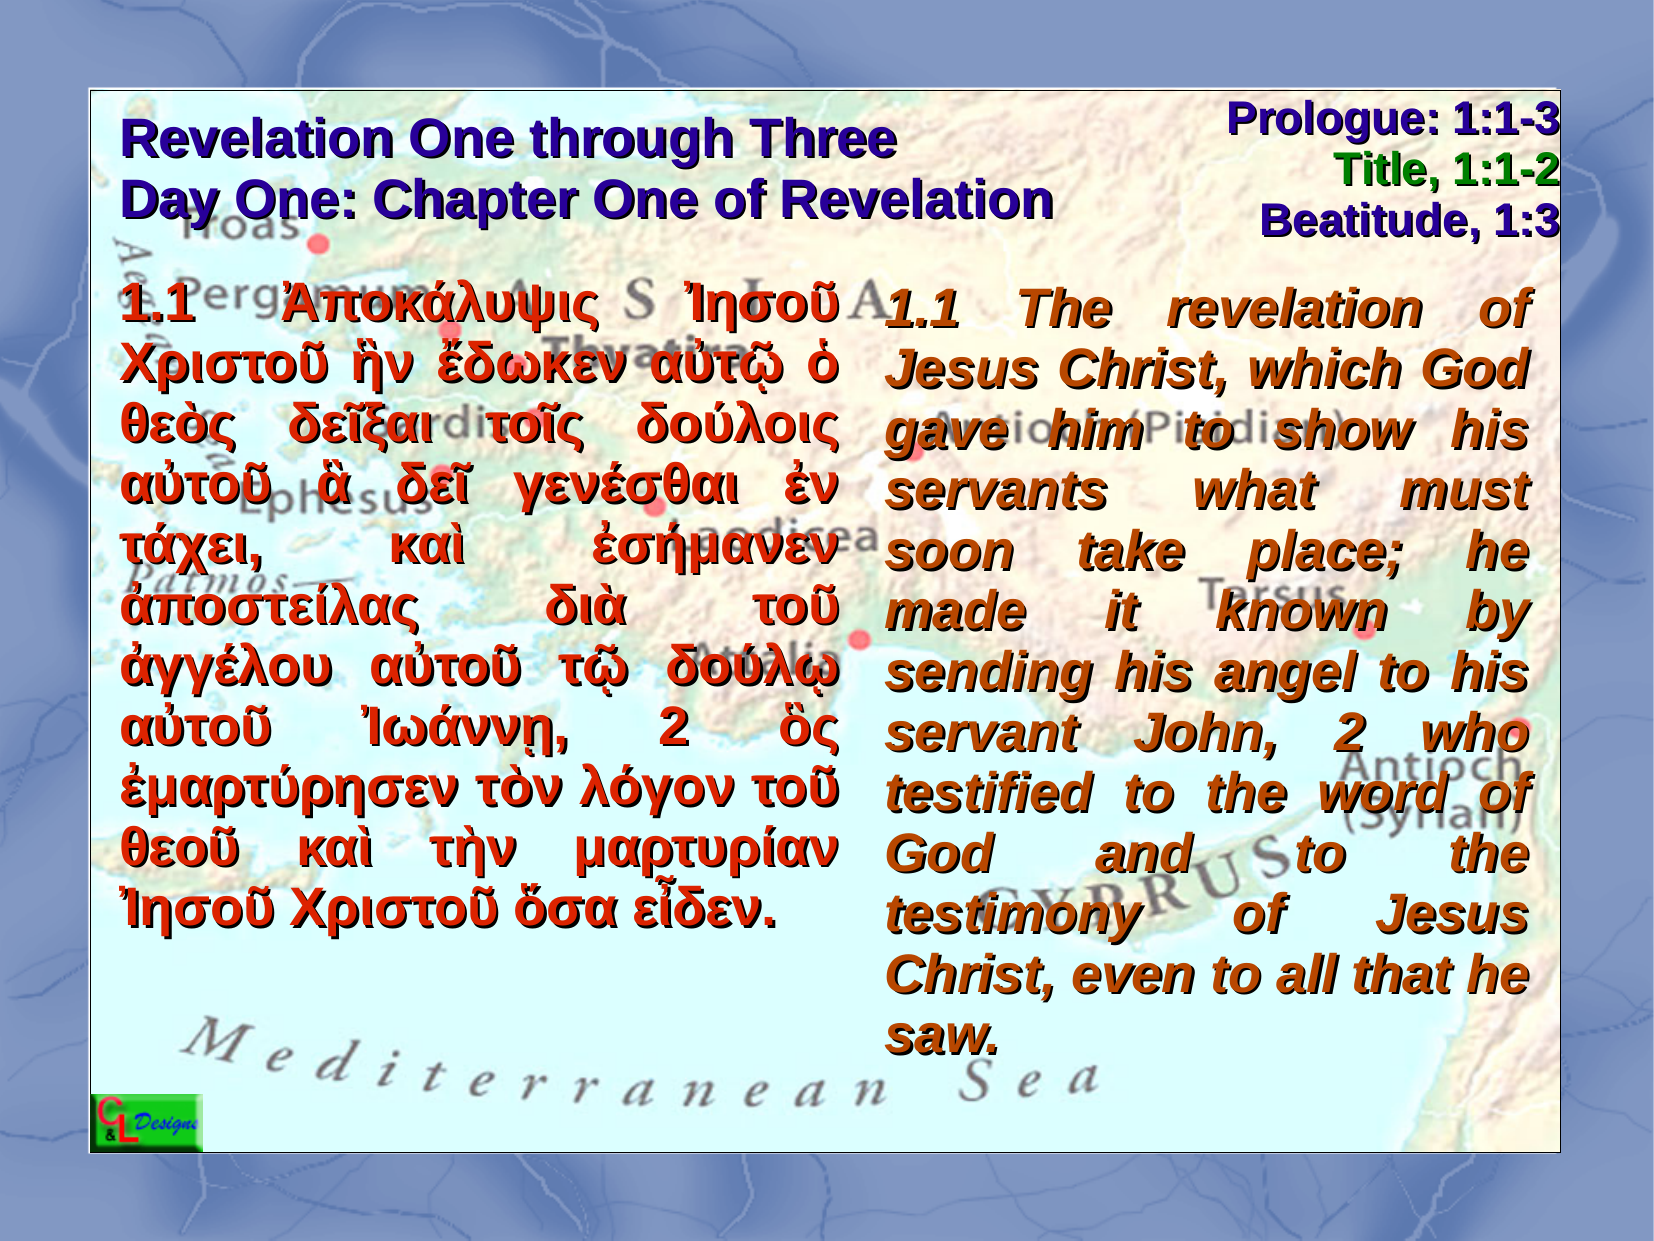

Prologue: 1:1-3
	Title, 1:1-2
	Beatitude, 1:3
# Revelation One through Three Day One: Chapter One of Revelation
1.1 Ἀποκάλυψις Ἰησοῦ Χριστοῦ ἣν ἔδωκεν αὐτῷ ὁ θεὸς δεῖξαι τοῖς δούλοις αὐτοῦ ἃ δεῖ γενέσθαι ἐν τάχει, καὶ ἐσήμανεν ἀποστείλας διὰ τοῦ ἀγγέλου αὐτοῦ τῷ δούλῳ αὐτοῦ Ἰωάννῃ, 2 ὃς ἐμαρτύρησεν τὸν λόγον τοῦ θεοῦ καὶ τὴν μαρτυρίαν Ἰησοῦ Χριστοῦ ὅσα εἶδεν.
1.1 The revelation of Jesus Christ, which God gave him to show his servants what must soon take place; he made it known by sending his angel to his servant John, 2 who testified to the word of God and to the testimony of Jesus Christ, even to all that he saw.